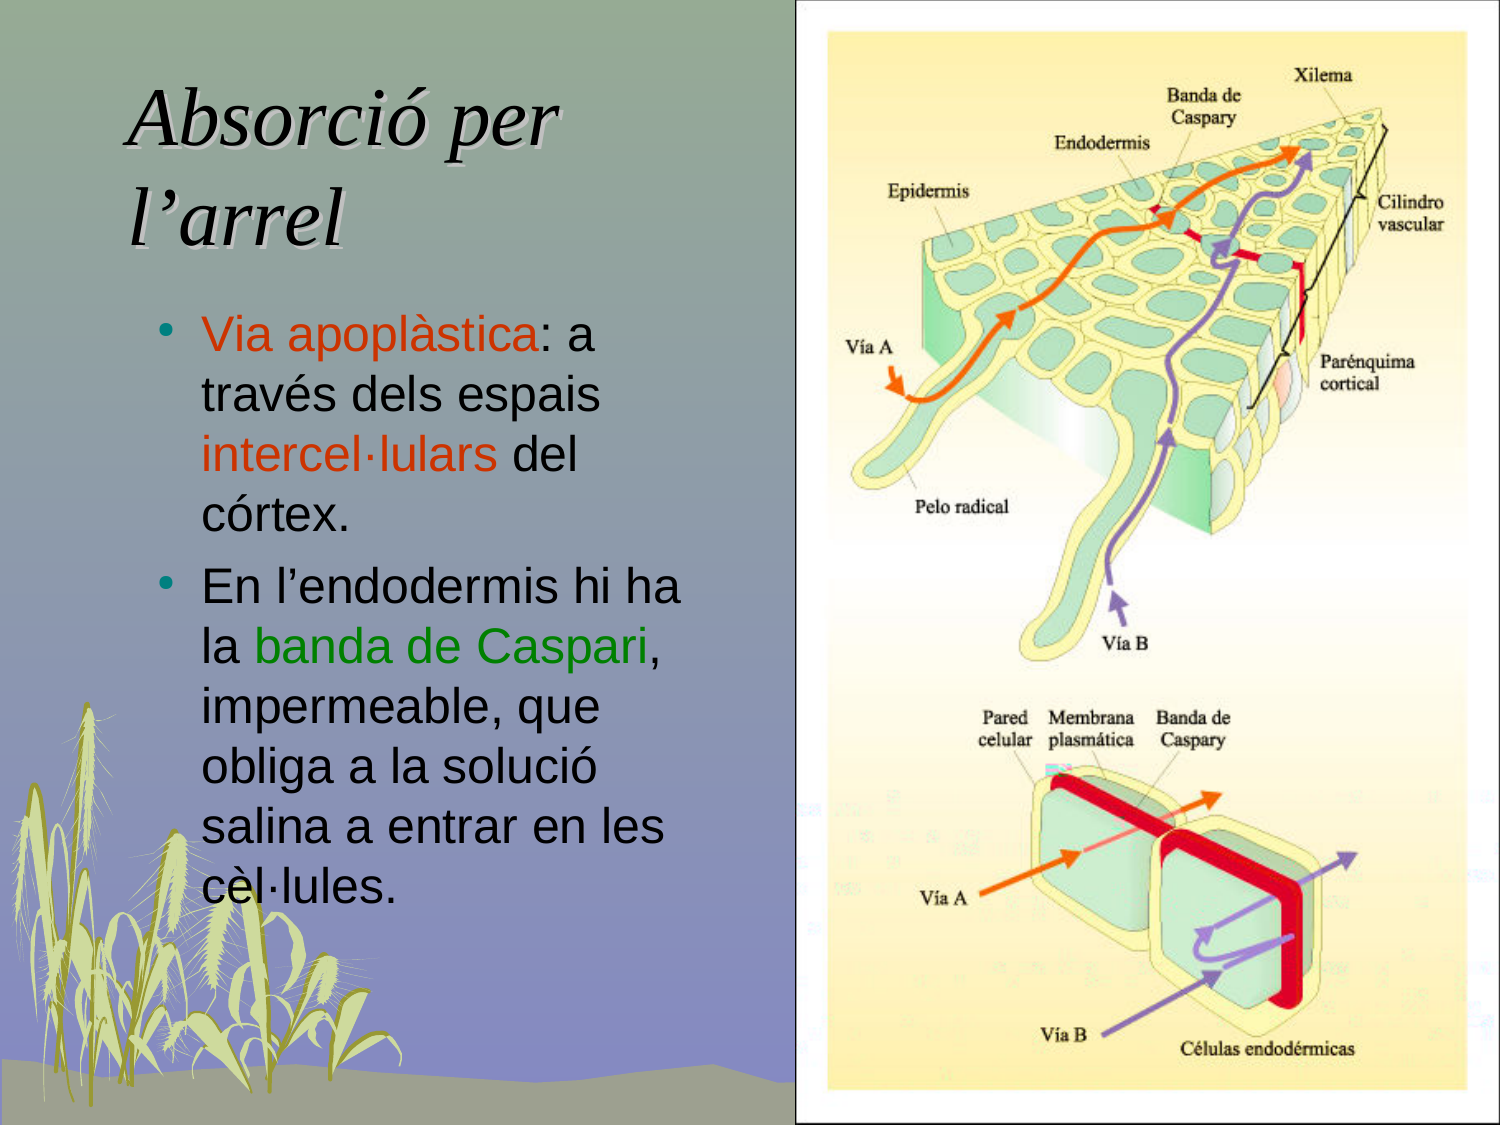

# Absorció per l’arrel
Via apoplàstica: a través dels espais intercel·lulars del córtex.
En l’endodermis hi ha la banda de Caspari, impermeable, que obliga a la solució salina a entrar en les cèl·lules.